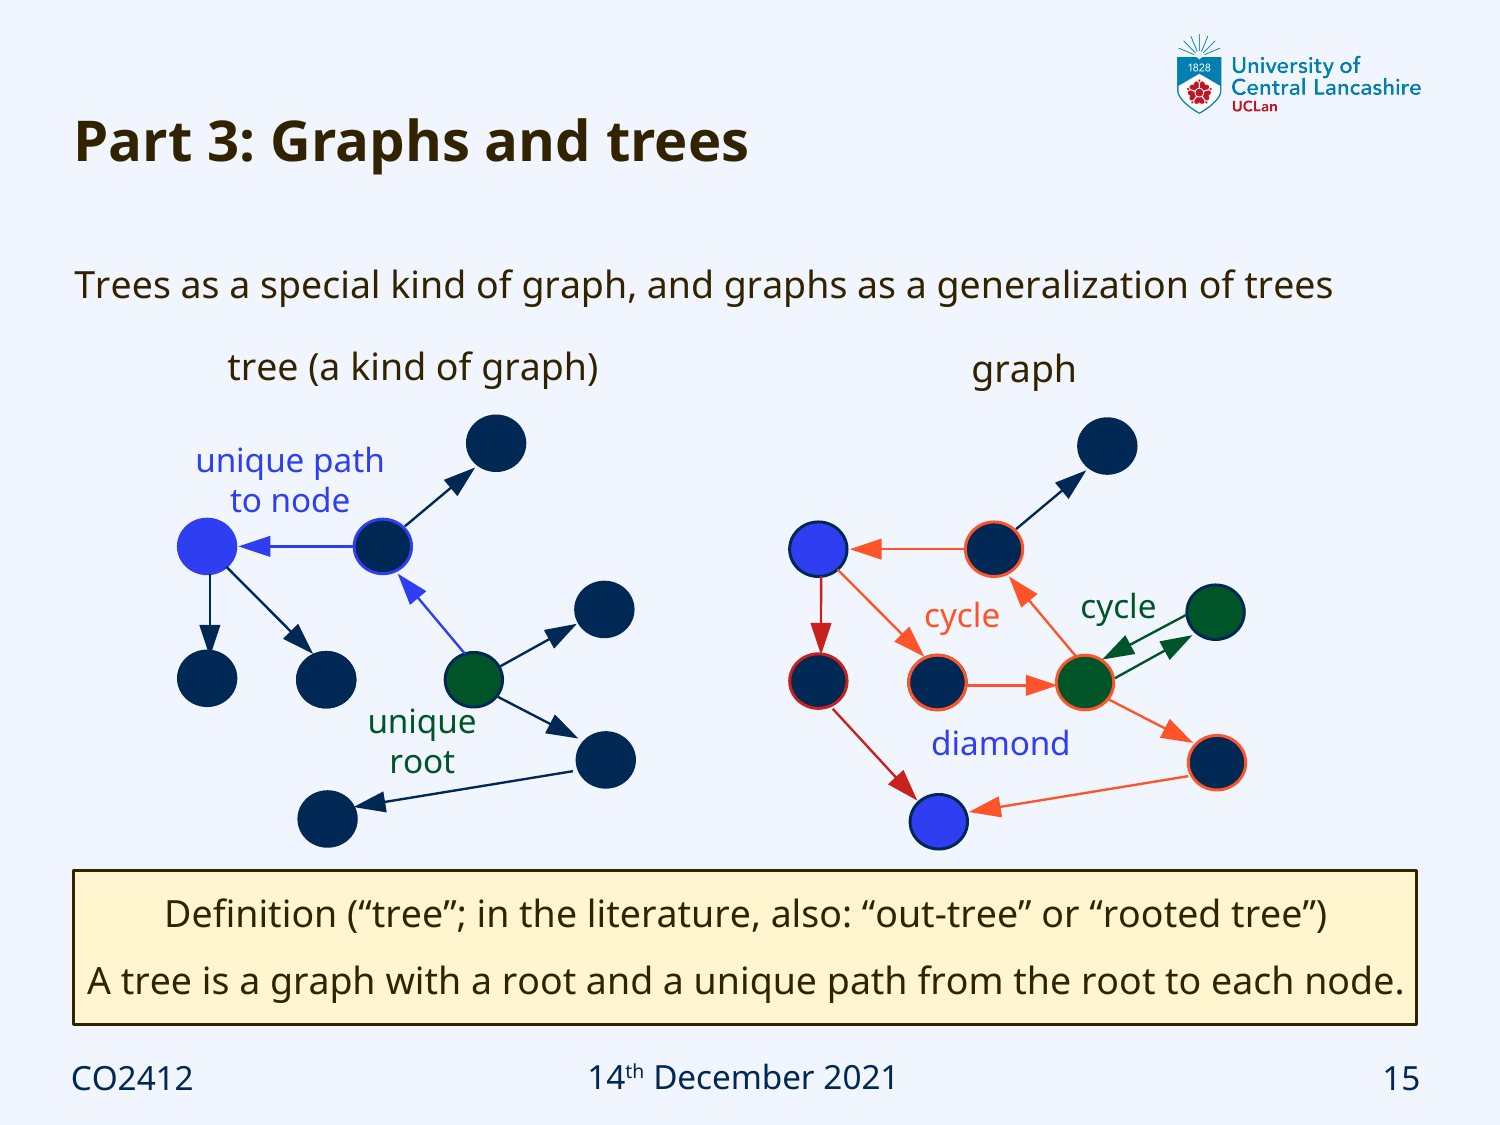

# Part 3: Graphs and trees
Trees as a special kind of graph, and graphs as a generalization of trees
tree (a kind of graph)
graph
unique path to node
cycle
cycle
unique root
diamond
Definition (“tree”; in the literature, also: “out-tree” or “rooted tree”)
A tree is a graph with a root and a unique path from the root to each node.